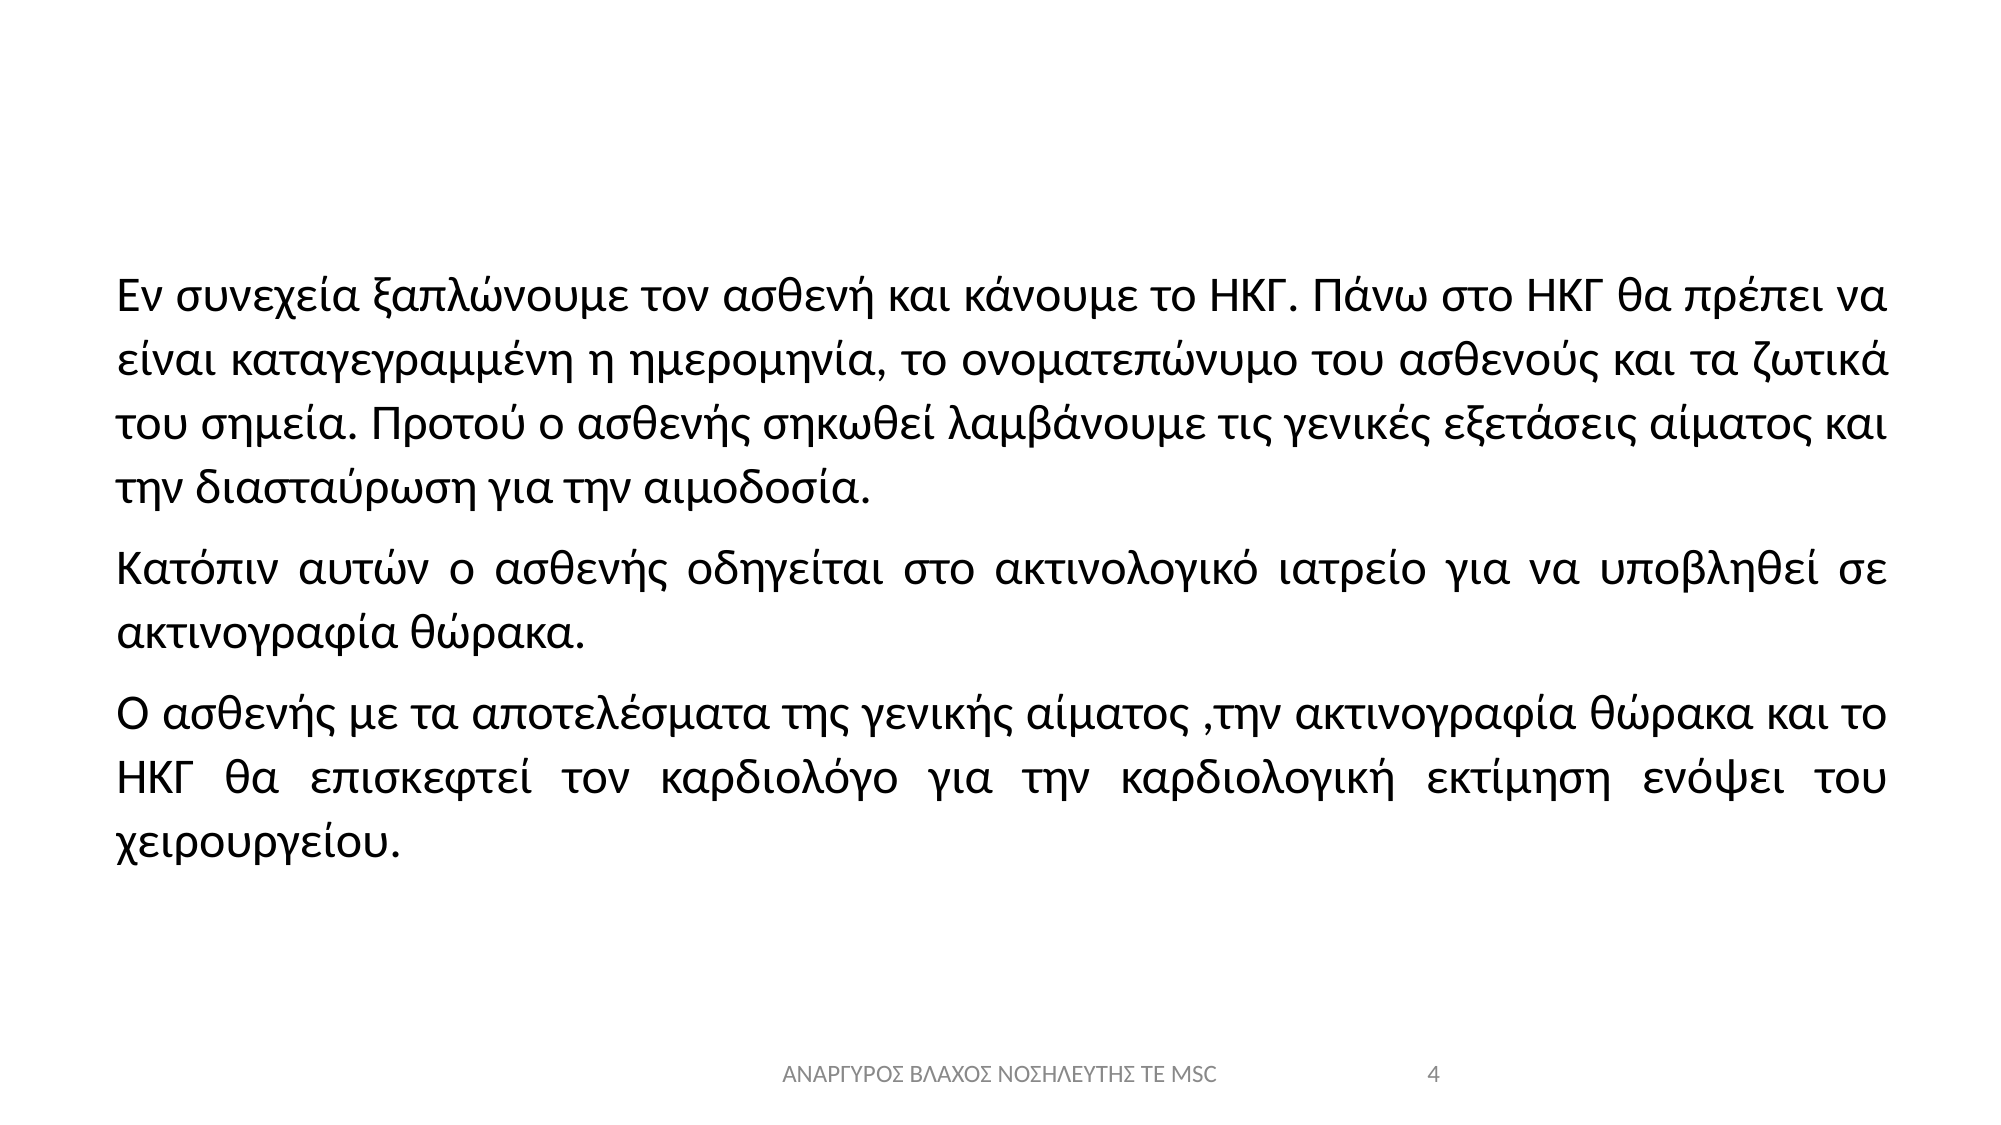

Εν συνεχεία ξαπλώνουμε τον ασθενή και κάνουμε το ΗΚΓ. Πάνω στο ΗΚΓ θα πρέπει να είναι καταγεγραμμένη η ημερομηνία, το ονοματεπώνυμο του ασθενούς και τα ζωτικά του σημεία. Προτού ο ασθενής σηκωθεί λαμβάνουμε τις γενικές εξετάσεις αίματος και την διασταύρωση για την αιμοδοσία.
Κατόπιν αυτών ο ασθενής οδηγείται στο ακτινολογικό ιατρείο για να υποβληθεί σε ακτινογραφία θώρακα.
Ο ασθενής με τα αποτελέσματα της γενικής αίματος ,την ακτινογραφία θώρακα και το ΗΚΓ θα επισκεφτεί τον καρδιολόγο για την καρδιολογική εκτίμηση ενόψει του χειρουργείου.
ΑΝΑΡΓΥΡΟΣ ΒΛΑΧΟΣ ΝΟΣΗΛΕΥΤΗΣ ΤΕ ΜSC